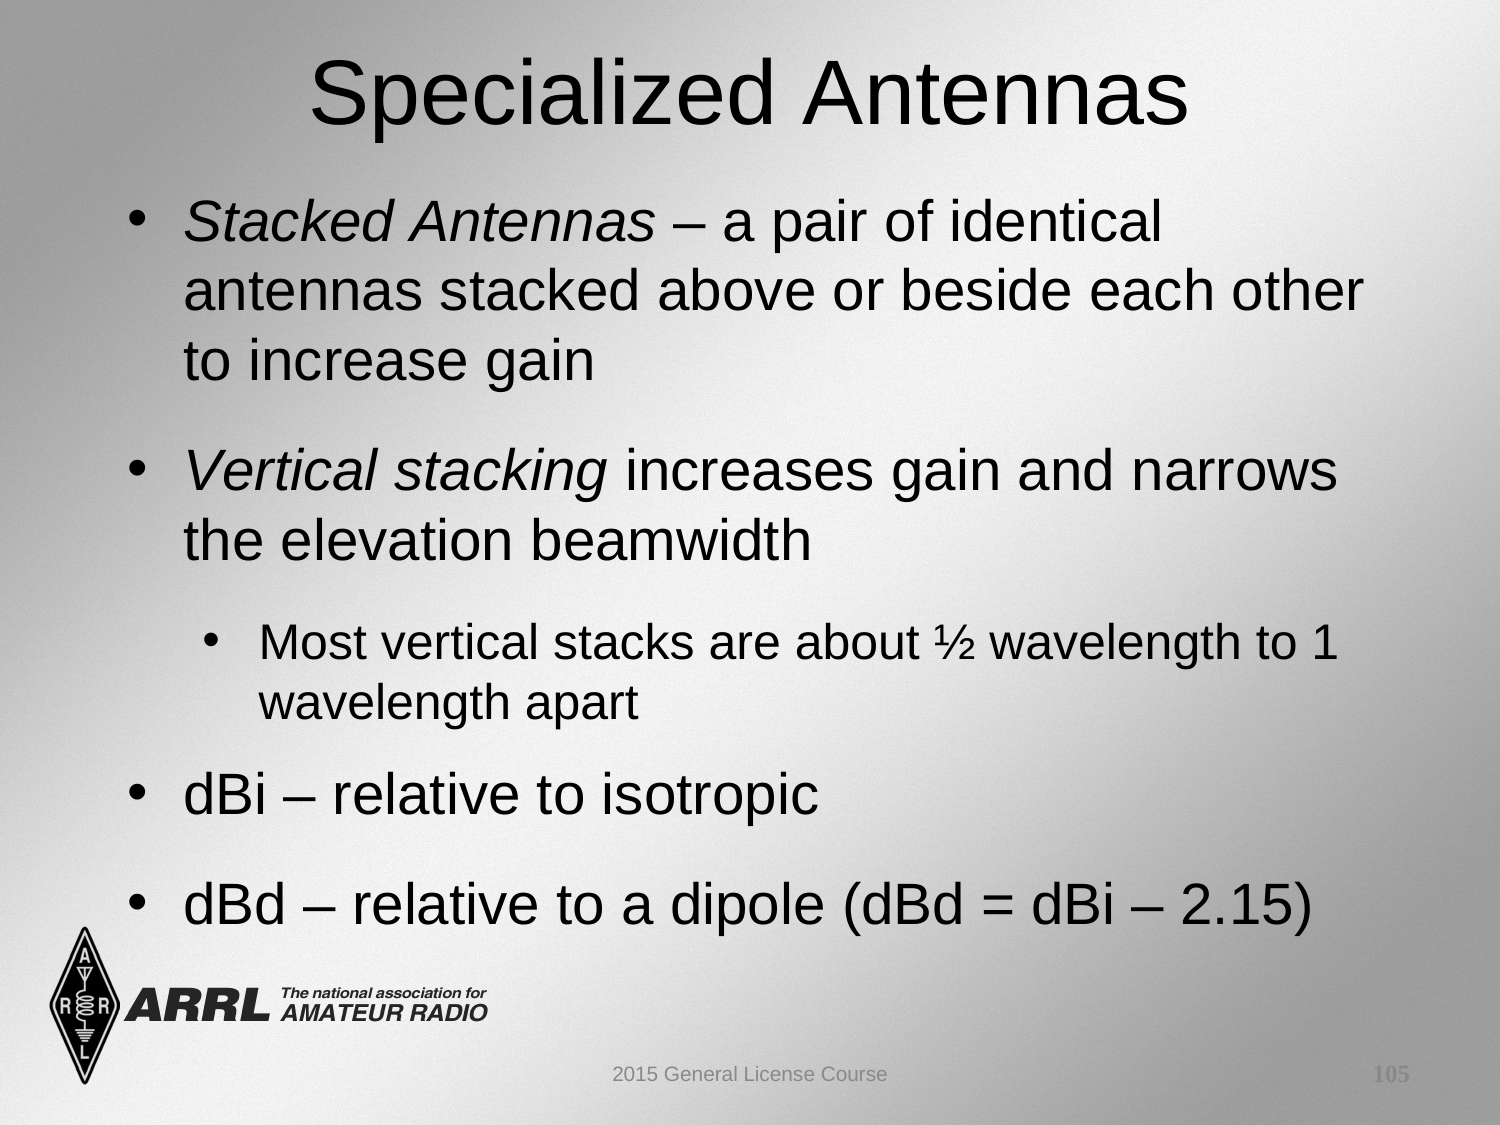

Specialized Antennas
Stacked Antennas – a pair of identical antennas stacked above or beside each other to increase gain
Vertical stacking increases gain and narrows the elevation beamwidth
Most vertical stacks are about ½ wavelength to 1 wavelength apart
dBi – relative to isotropic
dBd – relative to a dipole (dBd = dBi – 2.15)
2015 General License Course